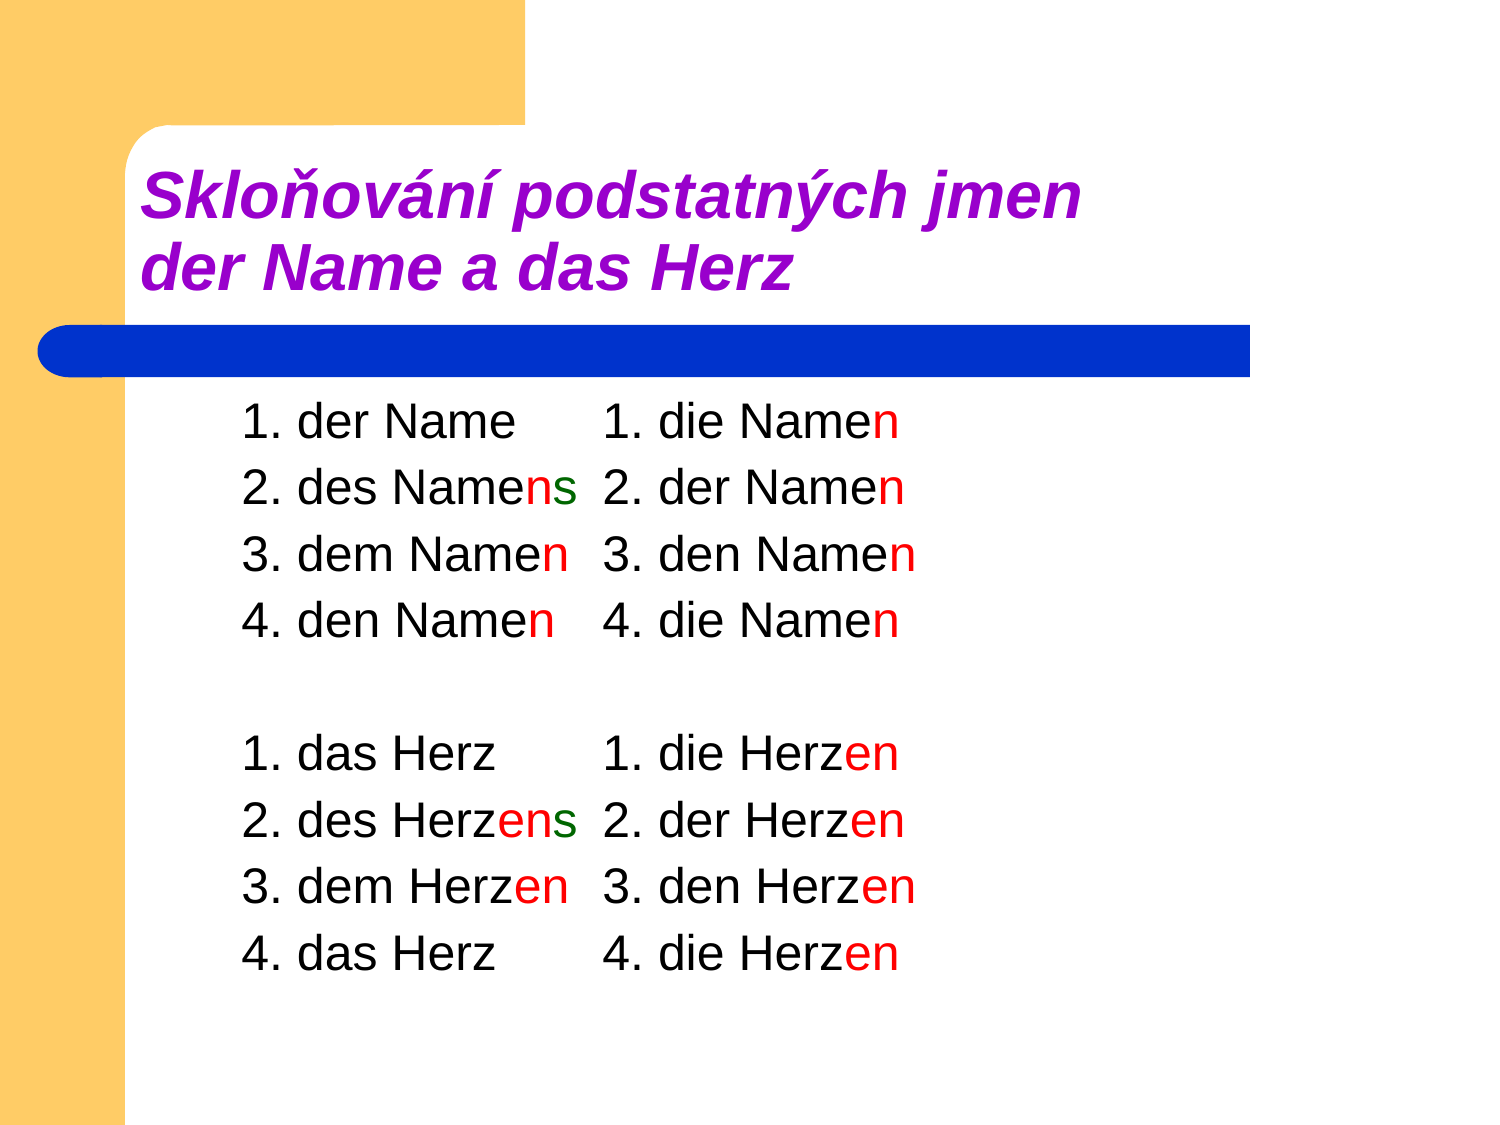

# Skloňování podstatných jmen der Name a das Herz
 1. der Name		1. die Namen
 2. des Namens	2. der Namen
 3. dem Namen	3. den Namen
 4. den Namen	4. die Namen
 1. das Herz		1. die Herzen
 2. des Herzens	2. der Herzen
 3. dem Herzen	3. den Herzen
 4. das Herz		4. die Herzen